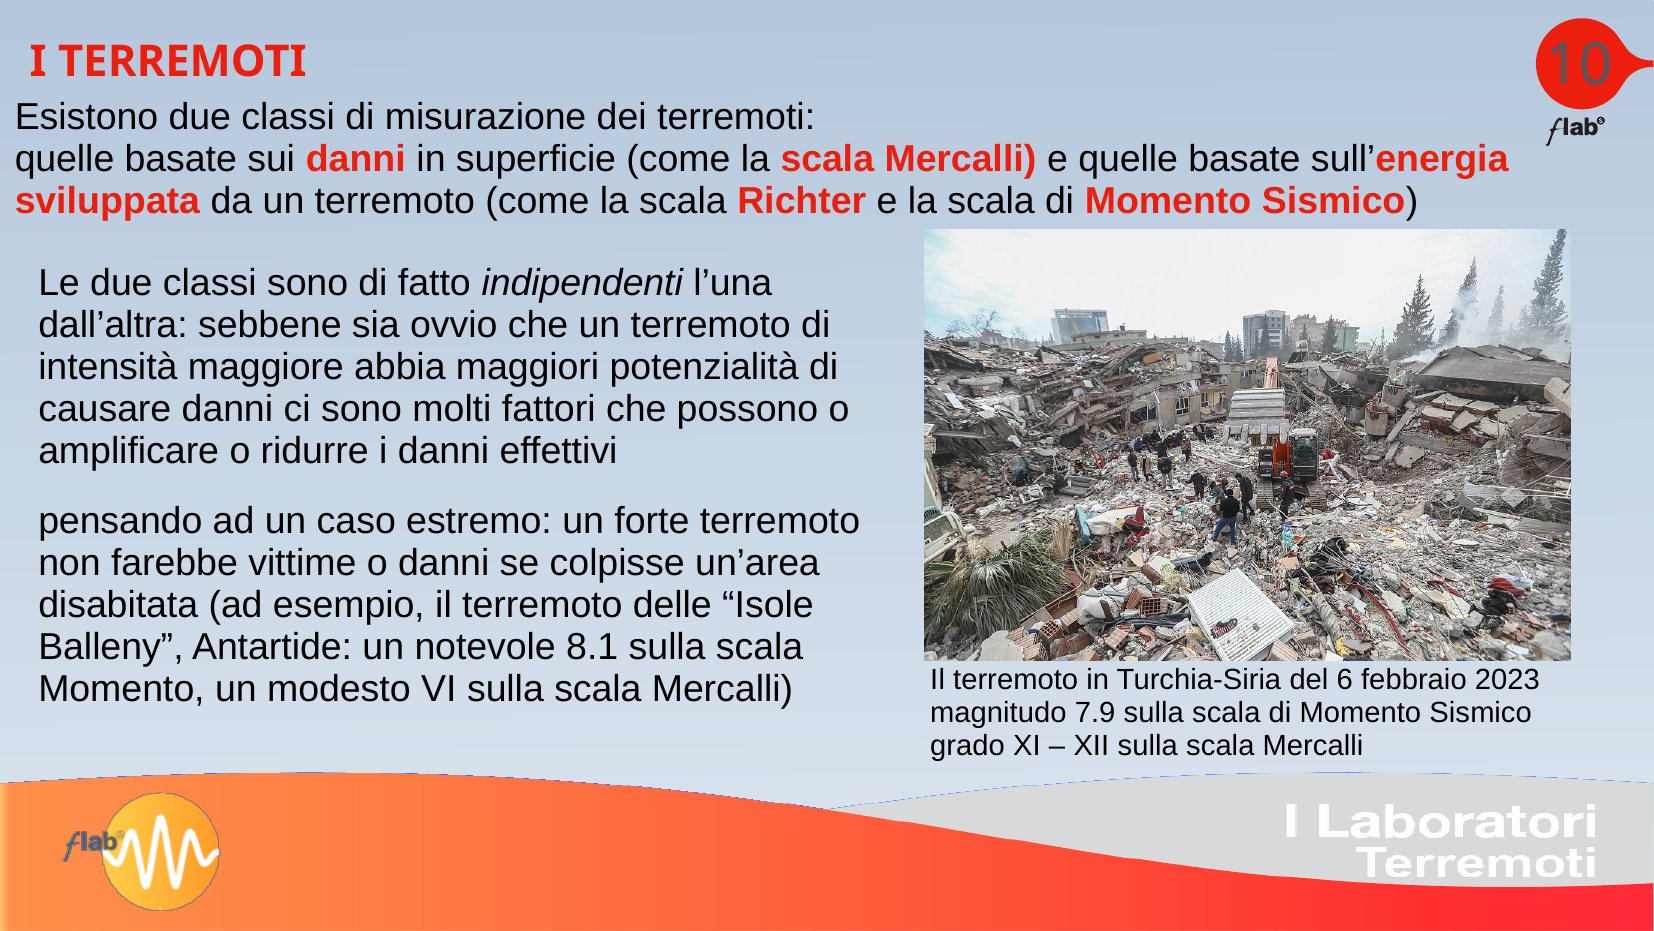

10
I TERREMOTI
Esistono due classi di misurazione dei terremoti:
quelle basate sui danni in superficie (come la scala Mercalli) e quelle basate sull’energia sviluppata da un terremoto (come la scala Richter e la scala di Momento Sismico)
Le due classi sono di fatto indipendenti l’una dall’altra: sebbene sia ovvio che un terremoto di intensità maggiore abbia maggiori potenzialità di causare danni ci sono molti fattori che possono o amplificare o ridurre i danni effettivi
pensando ad un caso estremo: un forte terremoto non farebbe vittime o danni se colpisse un’area disabitata (ad esempio, il terremoto delle “Isole Balleny”, Antartide: un notevole 8.1 sulla scala Momento, un modesto VI sulla scala Mercalli)
Il terremoto in Turchia-Siria del 6 febbraio 2023
magnitudo 7.9 sulla scala di Momento Sismico
grado XI – XII sulla scala Mercalli